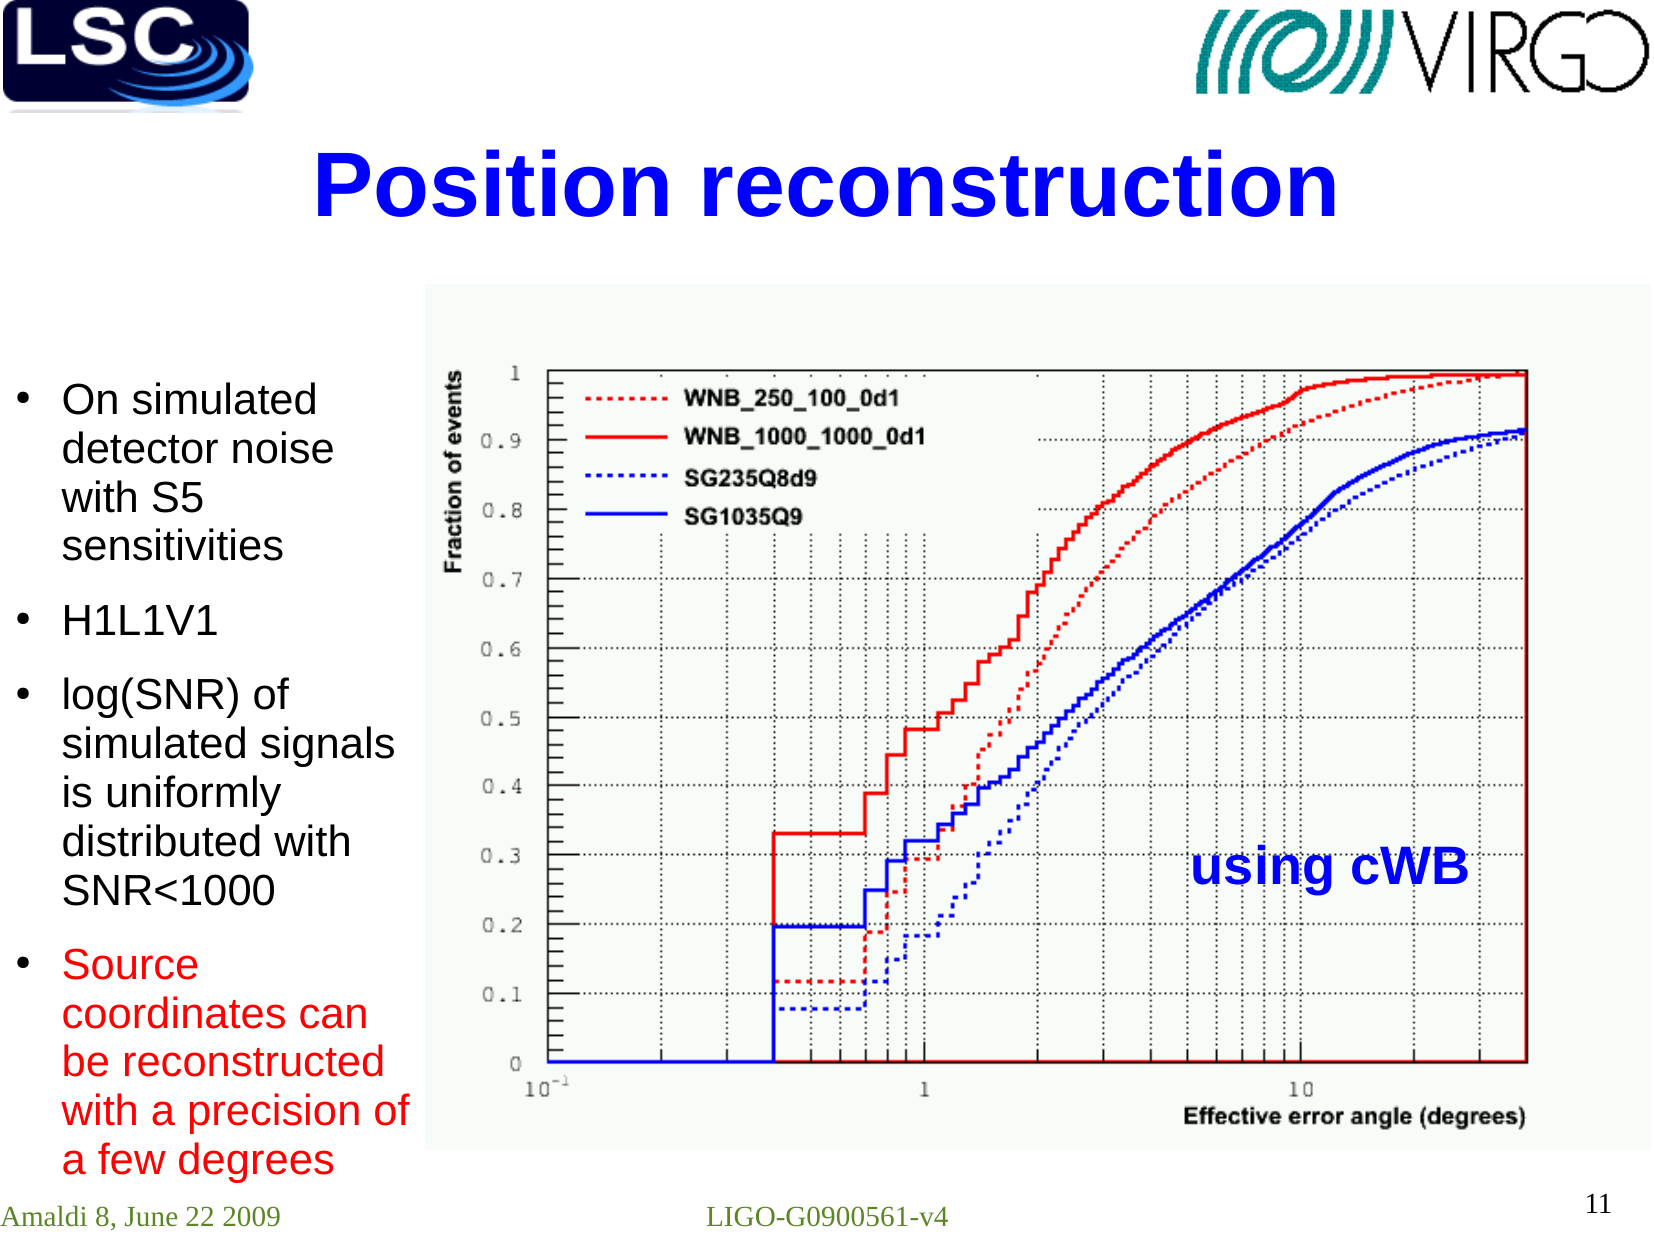

# Position reconstruction
On simulated detector noise with S5 sensitivities
H1L1V1
log(SNR) of simulated signals is uniformly distributed with SNR<1000
Source coordinates can be reconstructed with a precision of a few degrees
using cWB
11